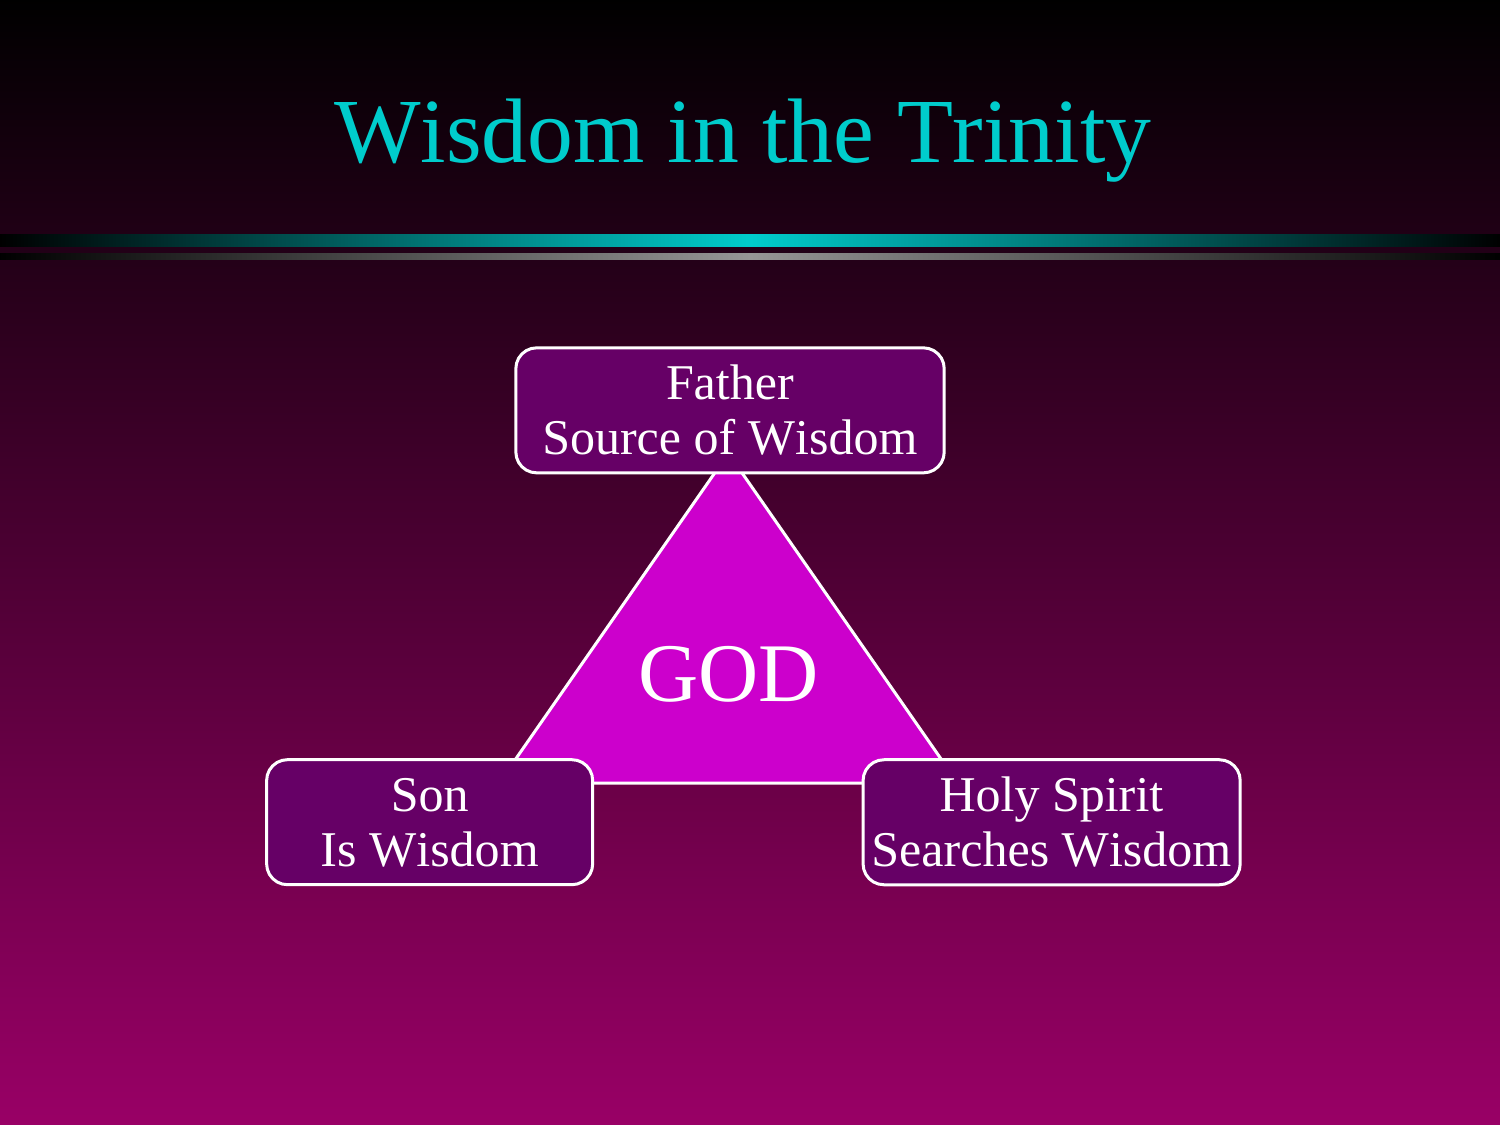

# Wisdom in the Trinity
Father
Source of Wisdom
GOD
Son
Is Wisdom
Holy Spirit
Searches Wisdom